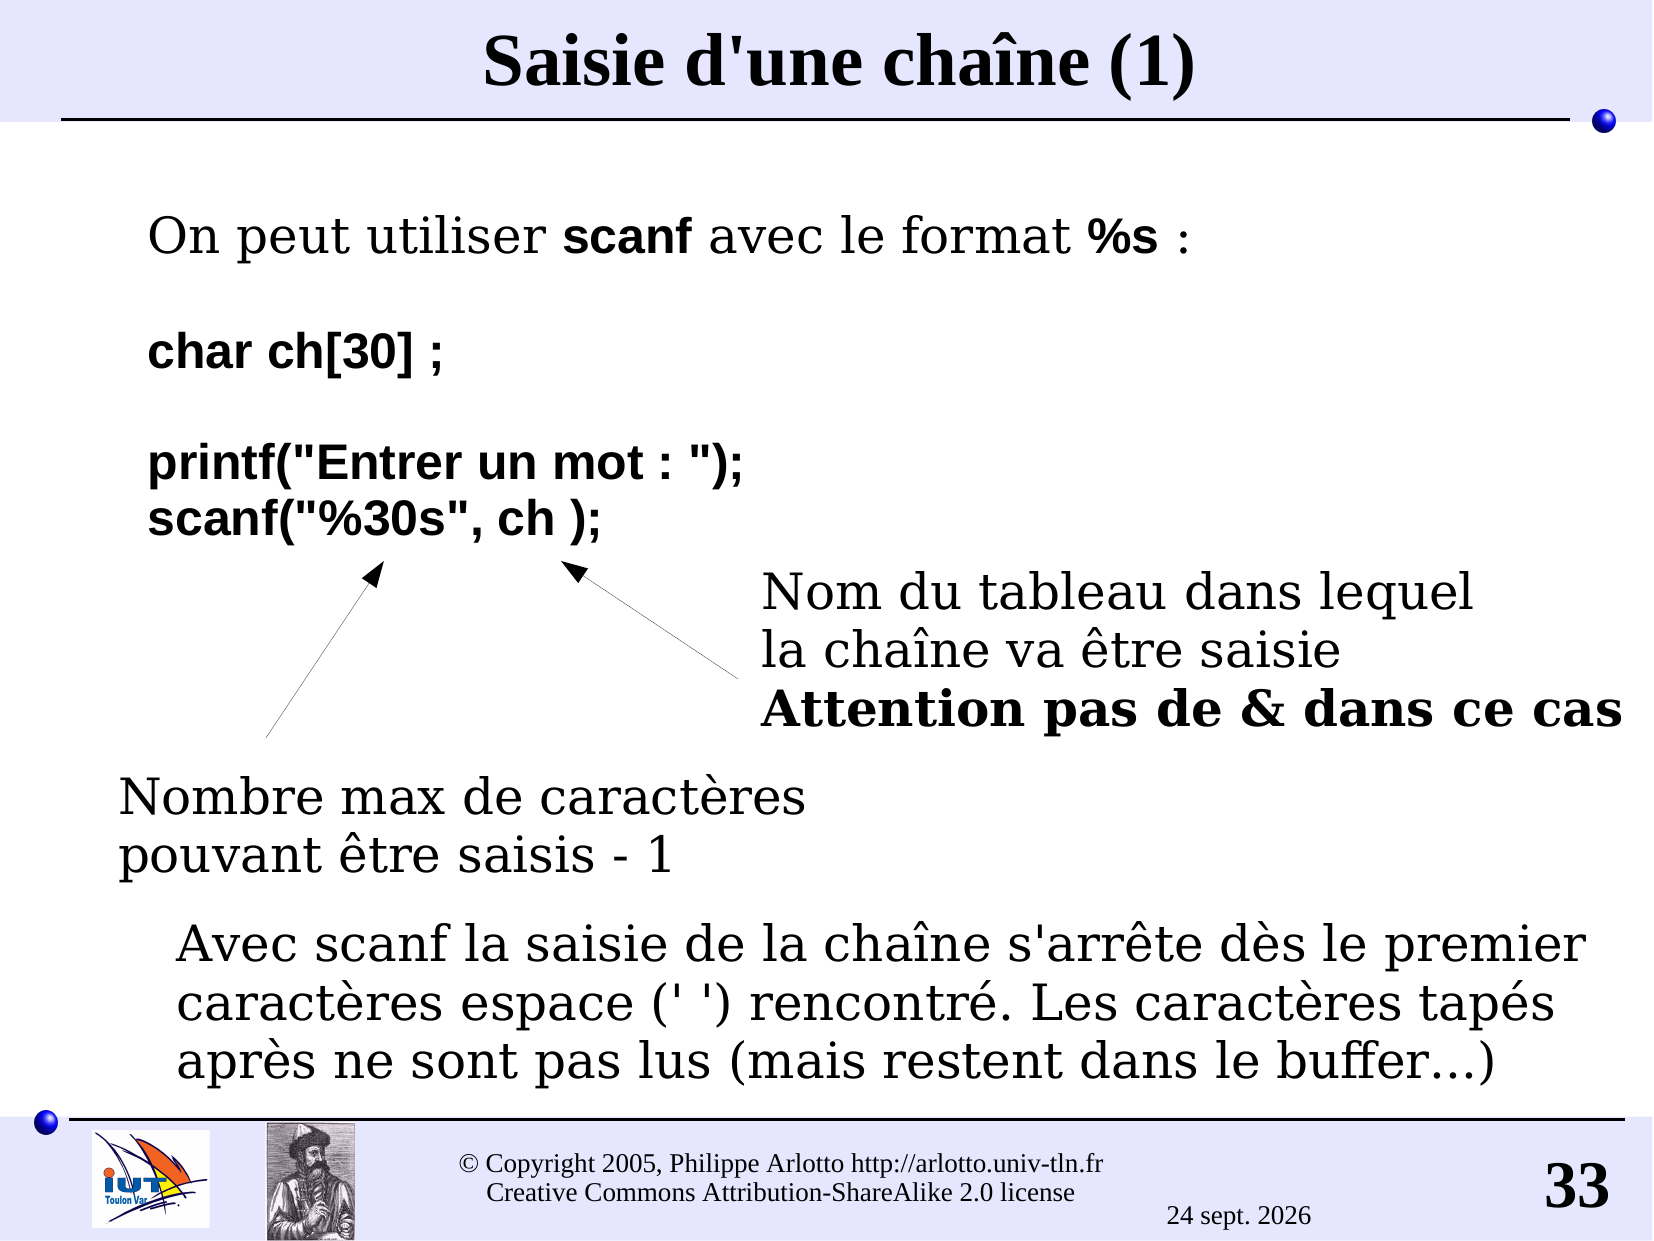

# Saisie d'une chaîne (1)
On peut utiliser scanf avec le format %s :
char ch[30] ;
printf("Entrer un mot : ");
scanf("%30s", ch );
Nom du tableau dans lequel
la chaîne va être saisie
Attention pas de & dans ce cas
Nombre max de caractères
pouvant être saisis - 1
Avec scanf la saisie de la chaîne s'arrête dès le premier
caractères espace (' ') rencontré. Les caractères tapés
après ne sont pas lus (mais restent dans le buffer...)